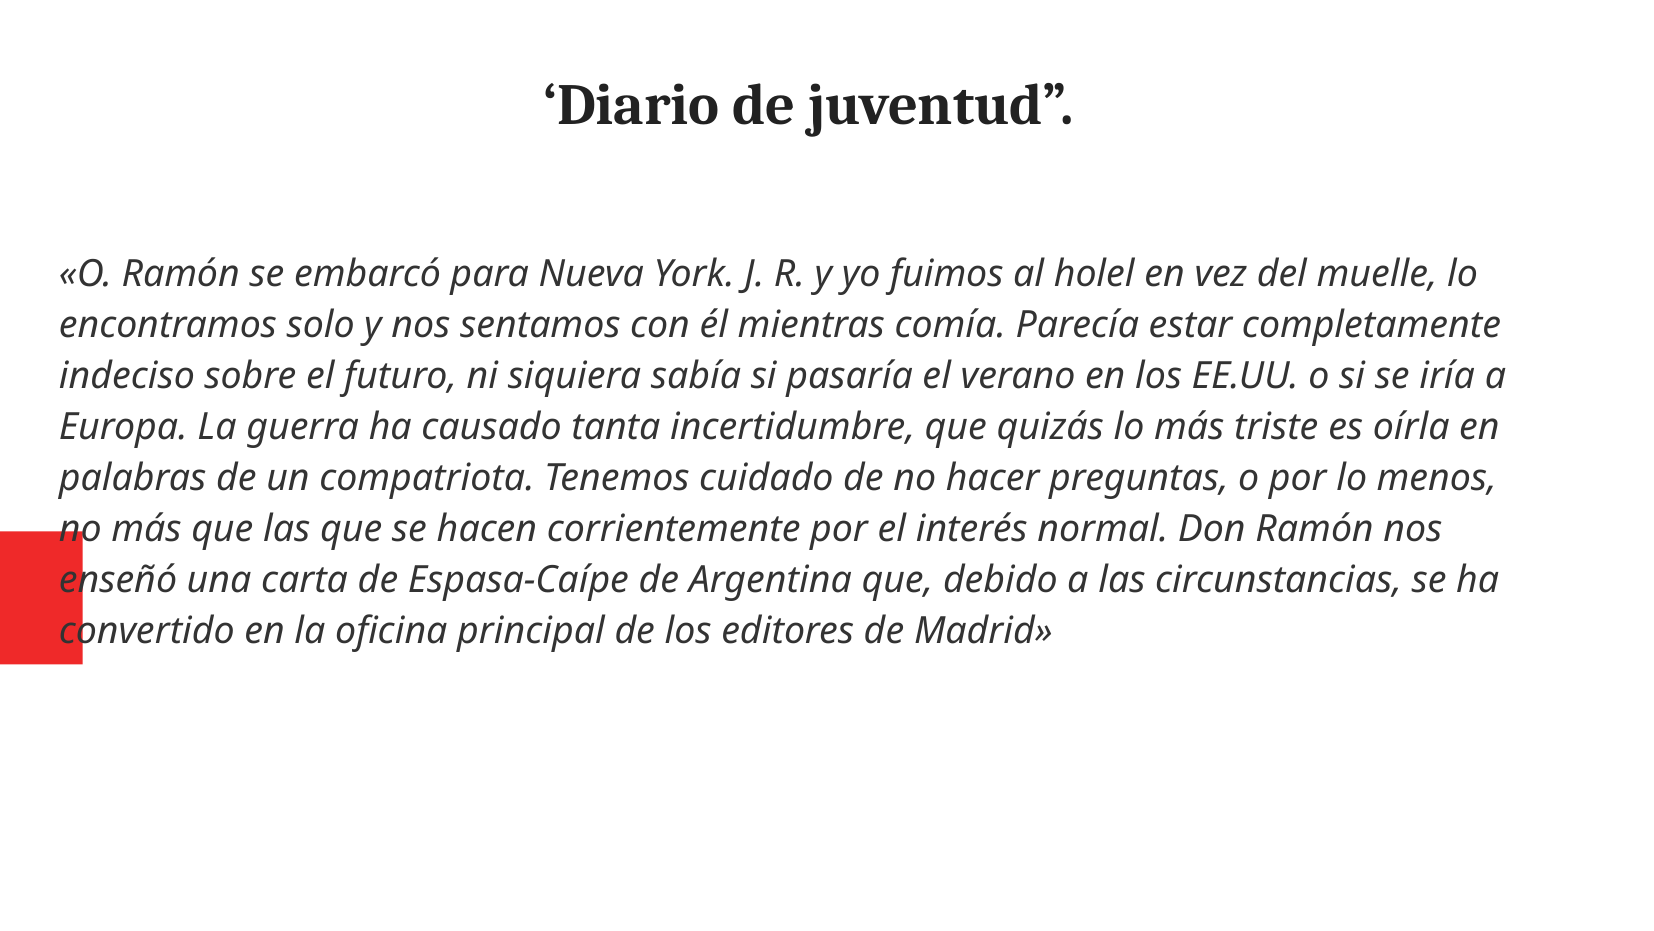

# ‘Diario de juventud”.
«O. Ramón se embarcó para Nueva York. J. R. y yo fuimos al holel en vez del muelle, lo encontramos solo y nos sentamos con él mientras comía. Parecía estar completamente indeciso sobre el futuro, ni siquiera sabía si pasaría el verano en los EE.UU. o si se iría a Europa. La guerra ha causado tanta incertidumbre, que quizás lo más triste es oírla en palabras de un compatriota. Tenemos cuidado de no hacer preguntas, o por lo menos, no más que las que se hacen corrientemente por el interés normal. Don Ramón nos enseñó una carta de Espasa-Caípe de Argentina que, debido a las circunstancias, se ha convertido en la oficina principal de los editores de Madrid»